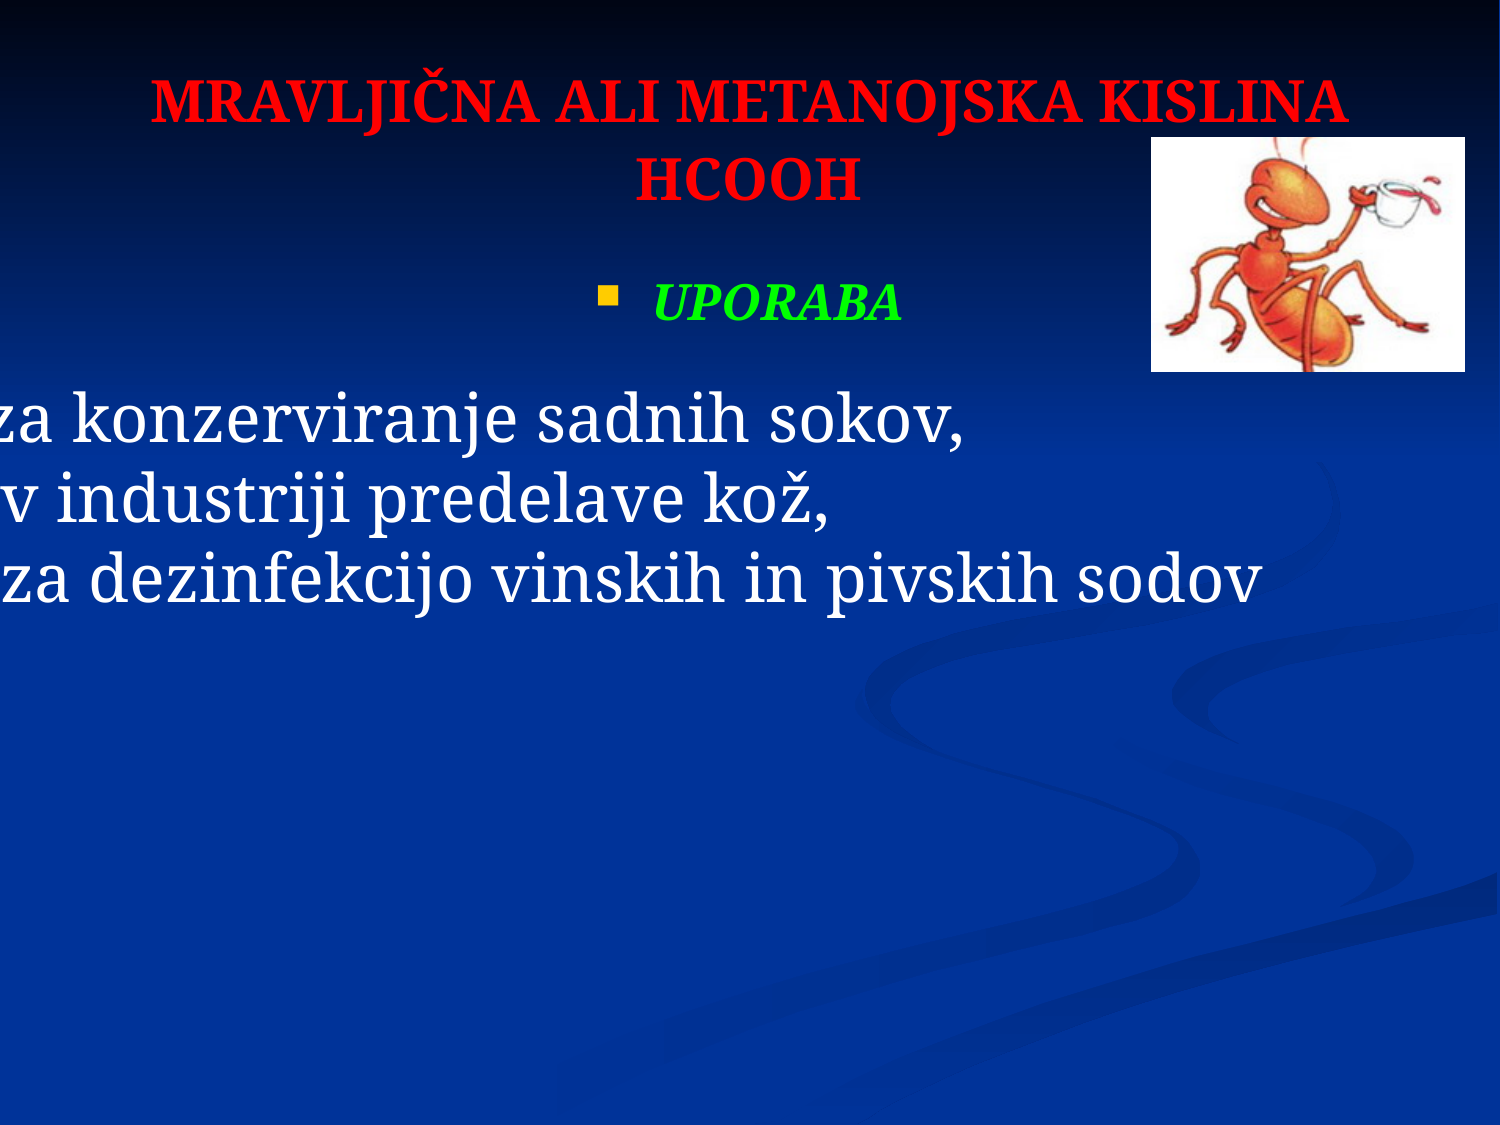

# MRAVLJIČNA ALI METANOJSKA KISLINA HCOOH
UPORABA
- za konzerviranje sadnih sokov,
- v industriji predelave kož,
- za dezinfekcijo vinskih in pivskih sodov